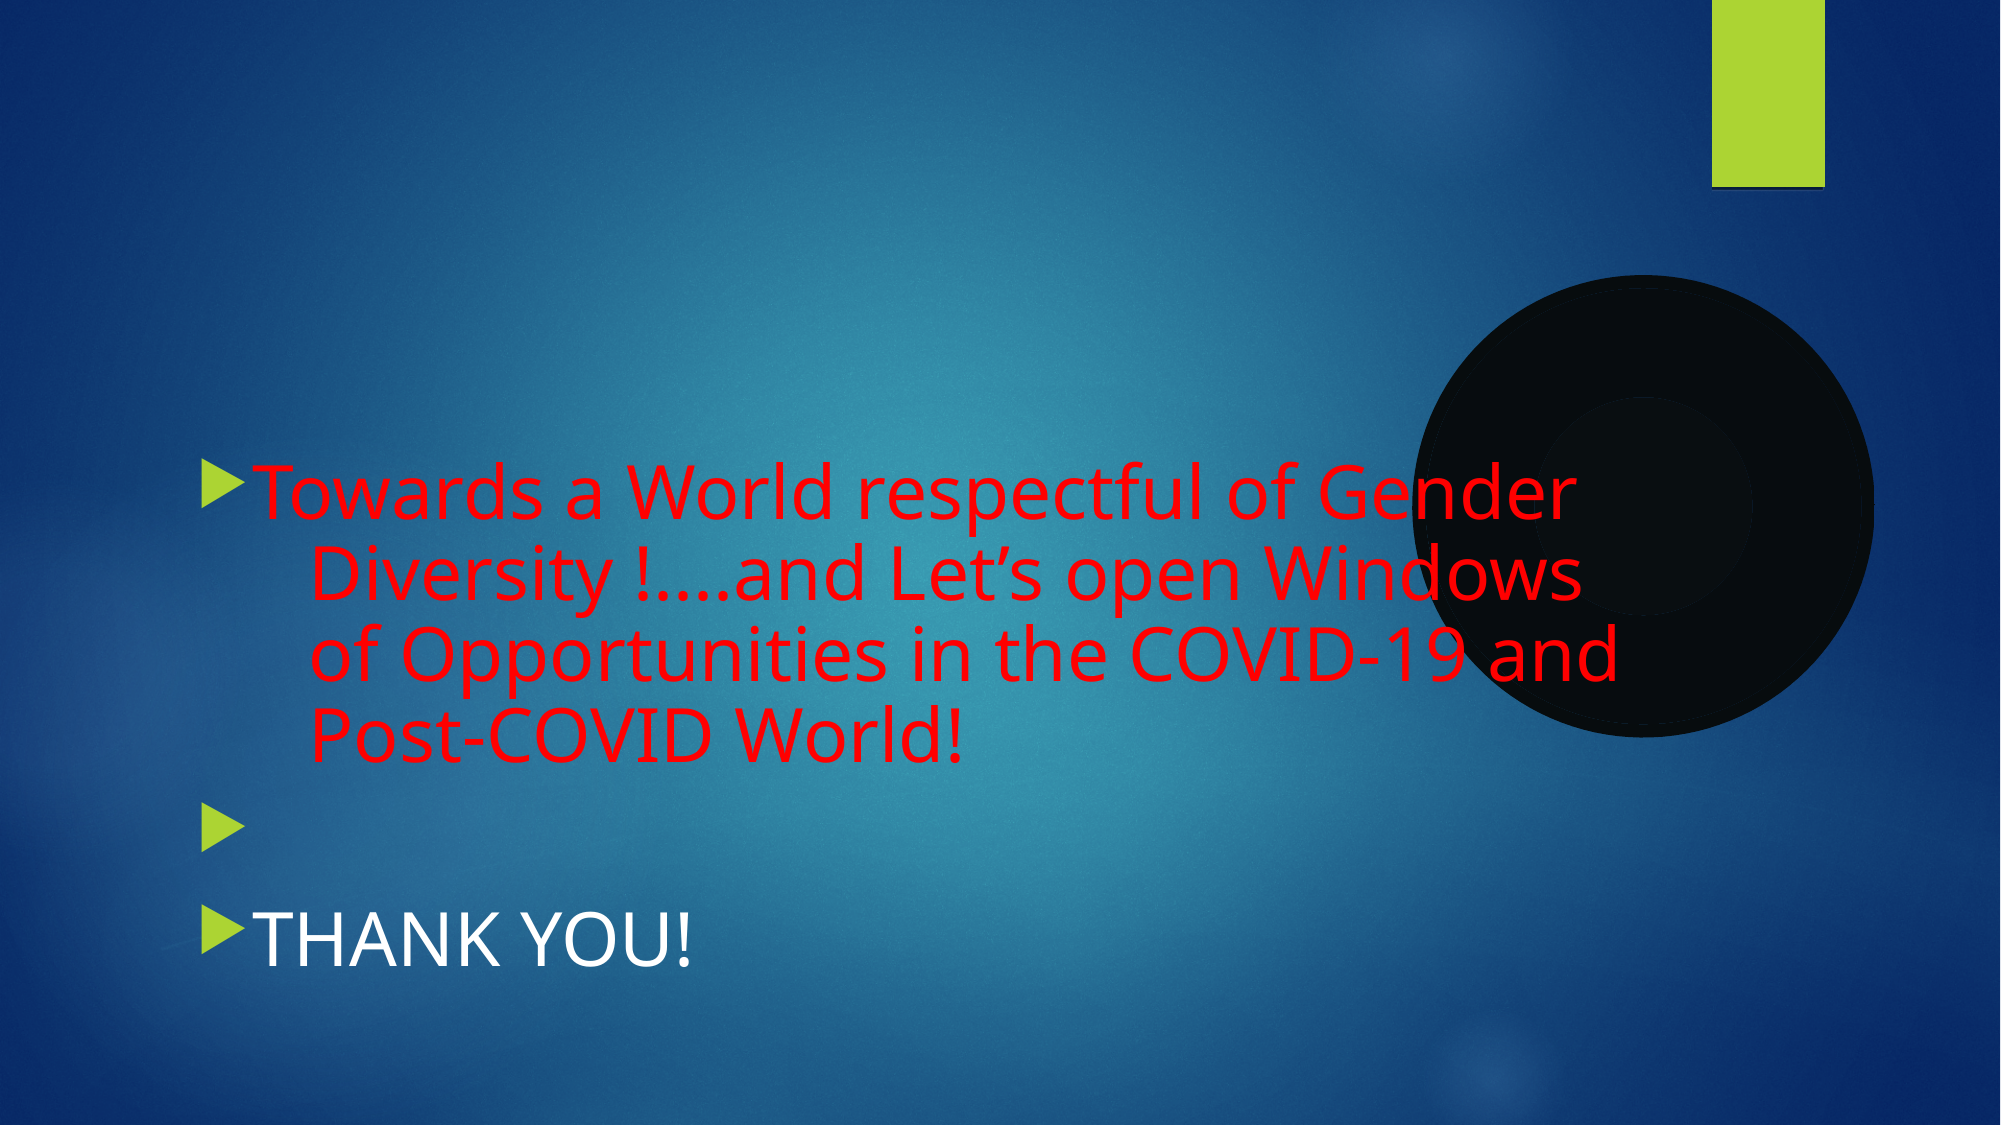

#
Towards a World respectful of Gender Diversity !....and Let’s open Windows of Opportunities in the COVID-19 and Post-COVID World!
THANK YOU!